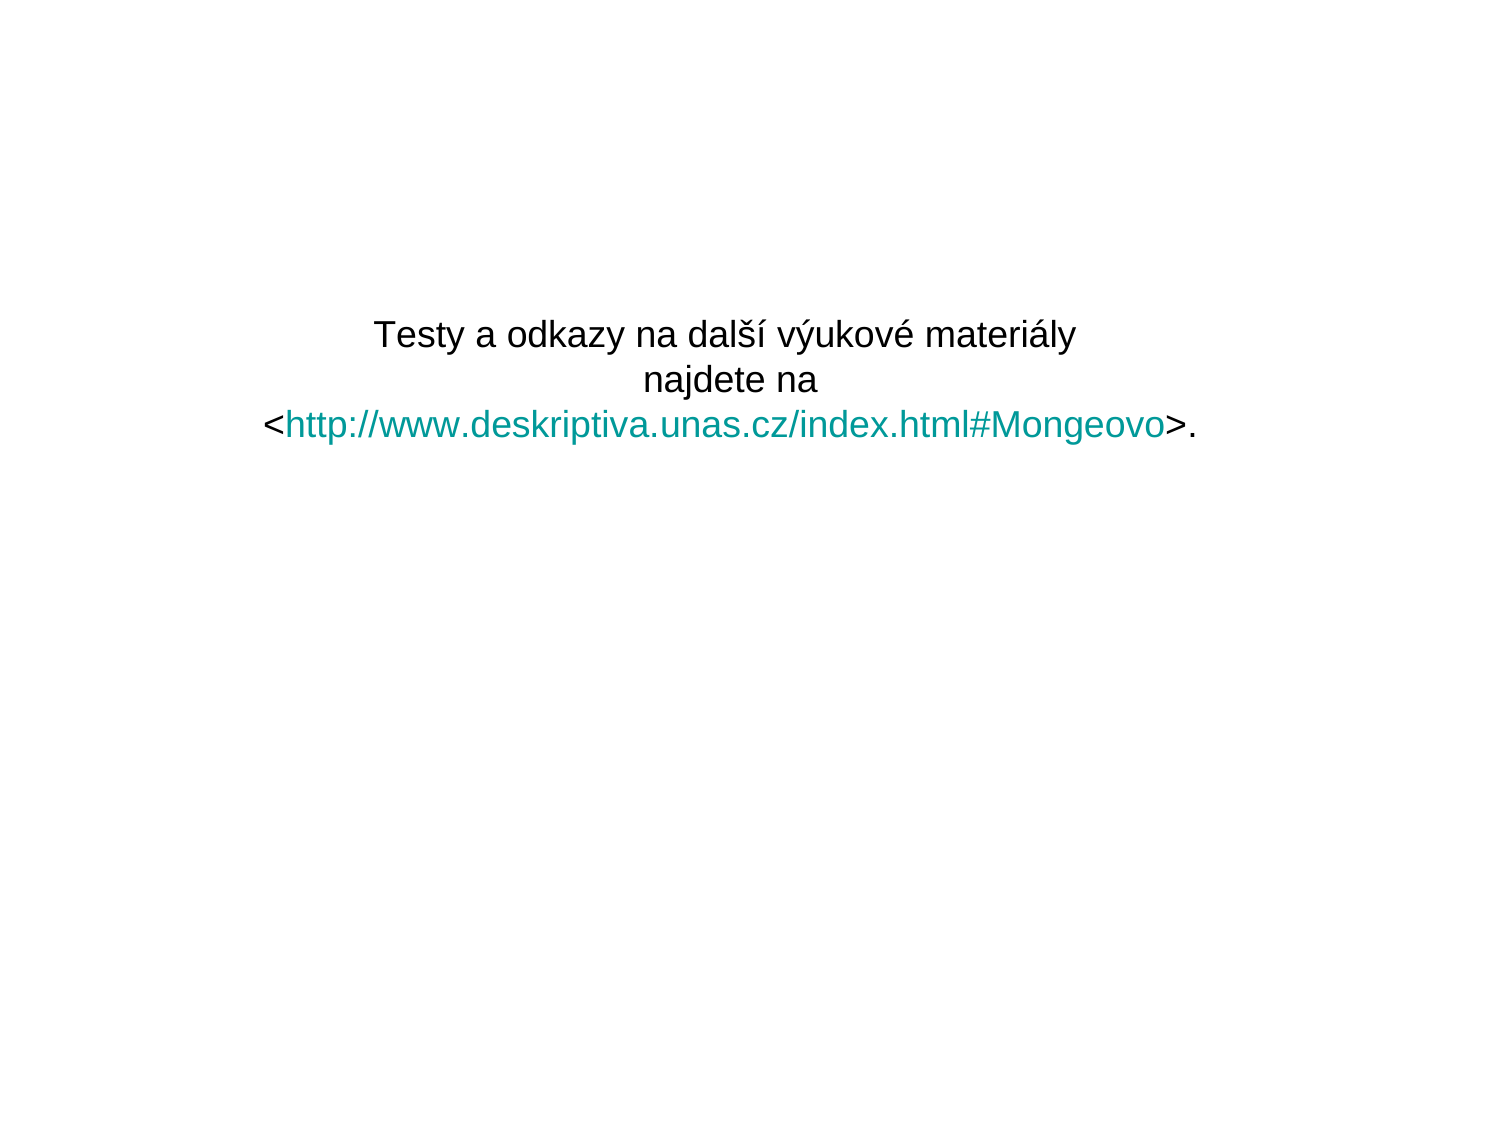

Testy a odkazy na další výukové materiály
 najdete na
 <http://www.deskriptiva.unas.cz/index.html#Mongeovo>.